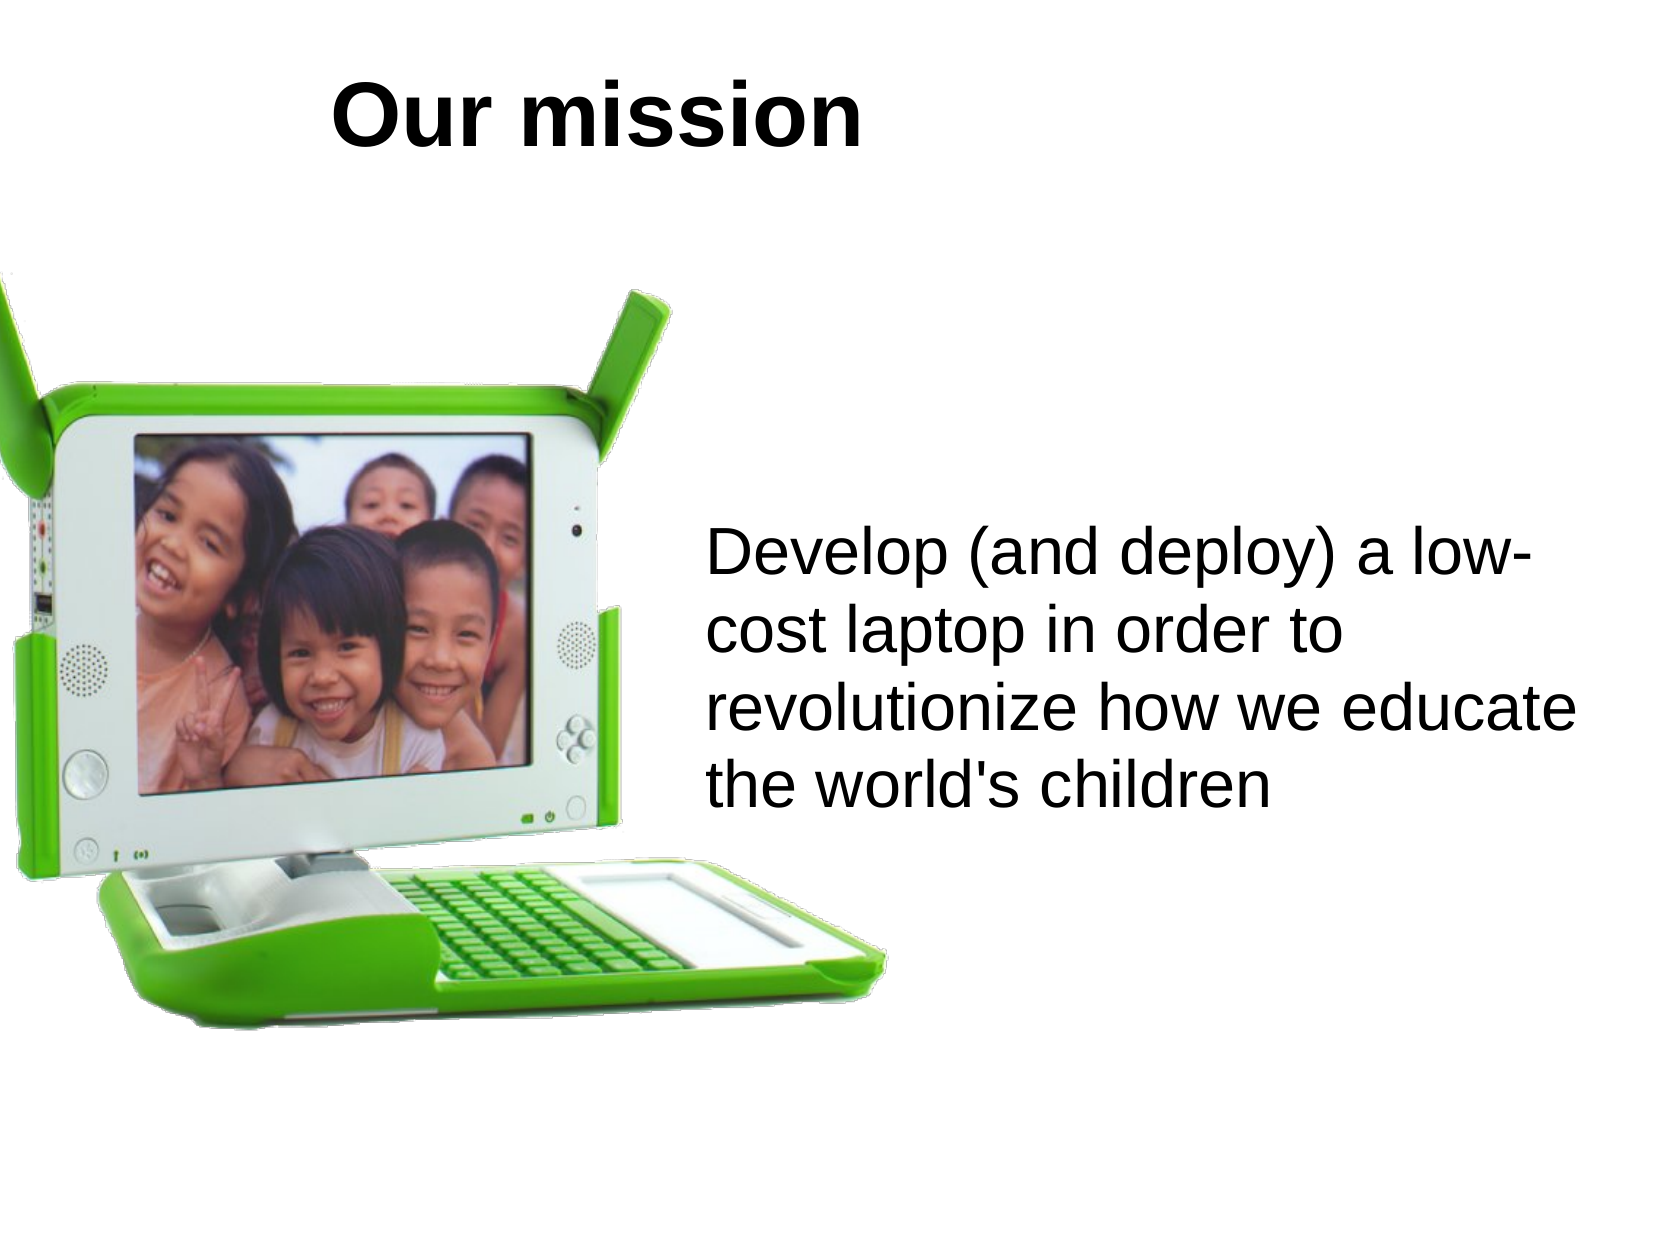

# Our mission
Develop (and deploy) a low-cost laptop in order to revolutionize how we educate the world's children